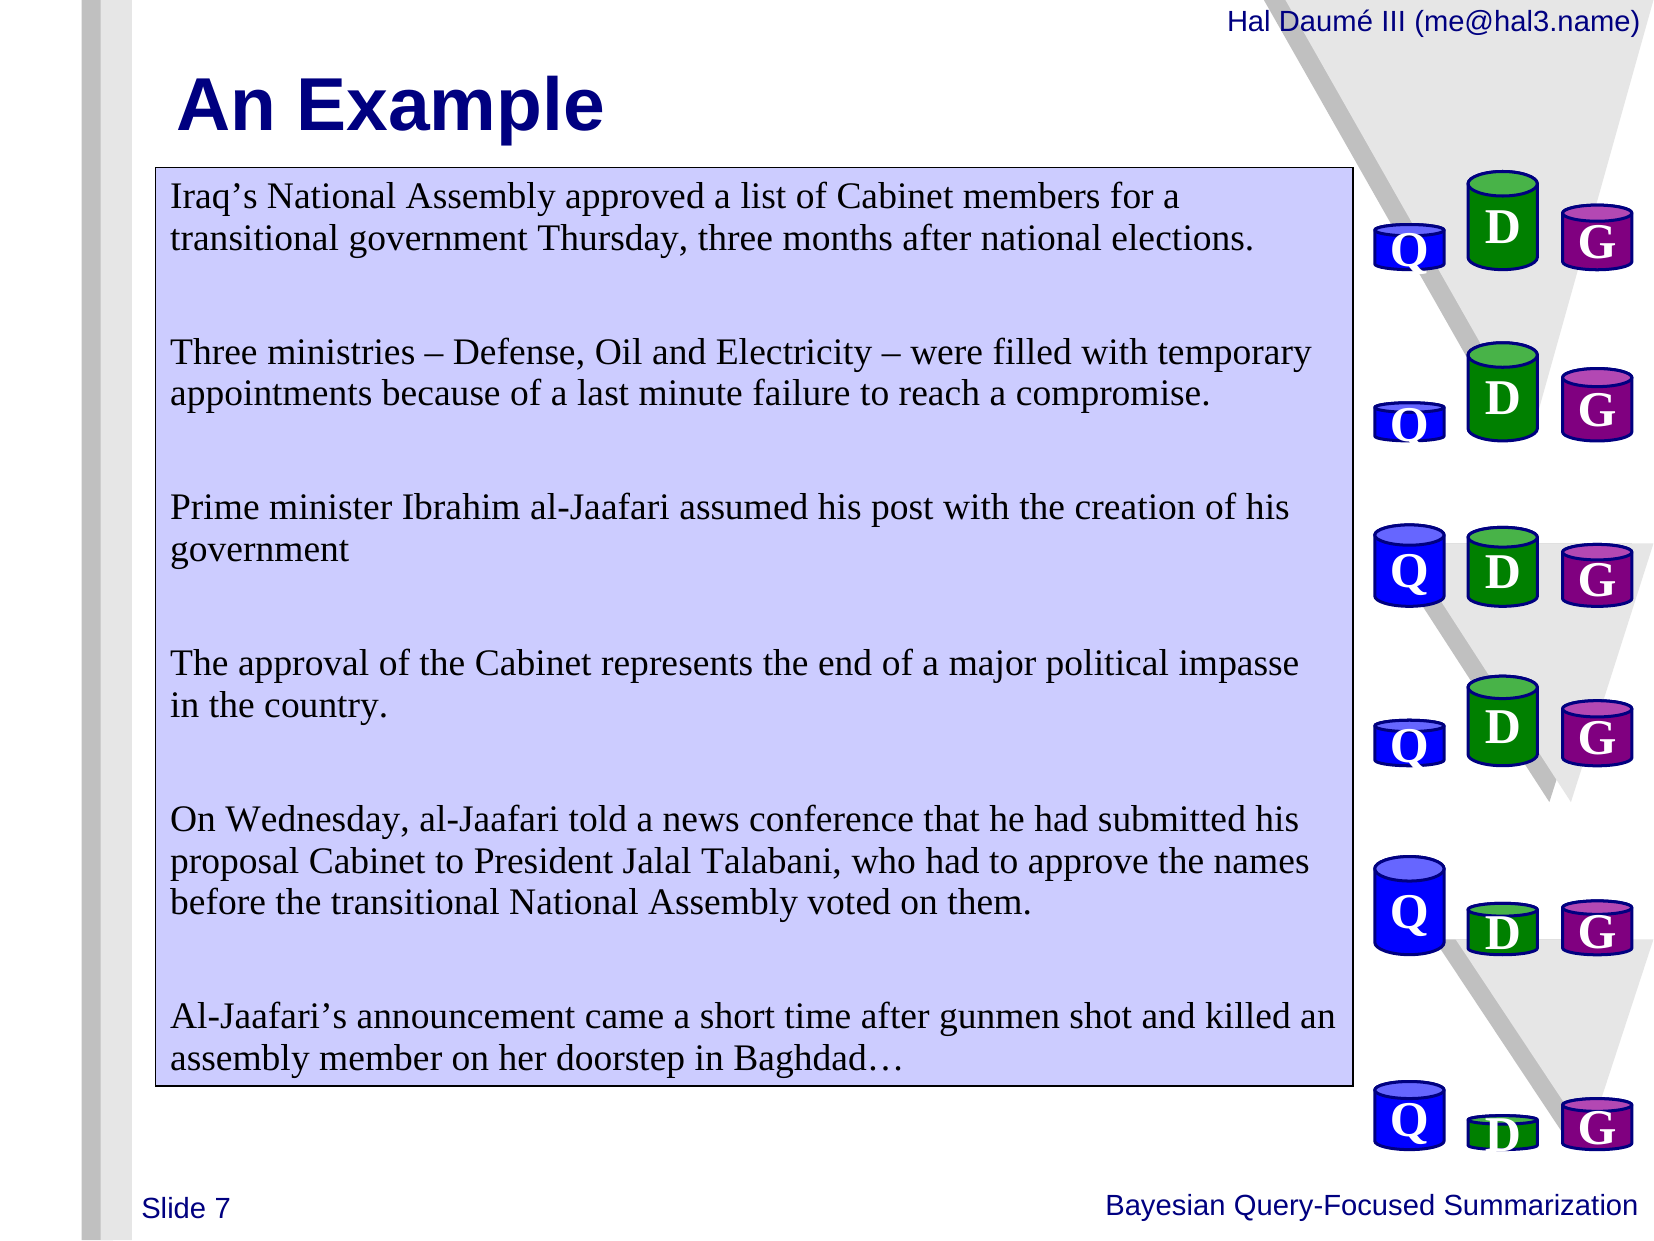

# An Example
Iraq’s National Assembly approved a list of Cabinet members for a transitional government Thursday, three months after national elections.
Three ministries – Defense, Oil and Electricity – were filled with temporary appointments because of a last minute failure to reach a compromise.
Prime minister Ibrahim al-Jaafari assumed his post with the creation of his government
The approval of the Cabinet represents the end of a major political impasse in the country.
On Wednesday, al-Jaafari told a news conference that he had submitted his proposal Cabinet to President Jalal Talabani, who had to approve the names before the transitional National Assembly voted on them.
Al-Jaafari’s announcement came a short time after gunmen shot and killed an assembly member on her doorstep in Baghdad…
D
G
Q
D
G
Q
Q
D
G
D
G
Q
Q
G
D
Q
G
D